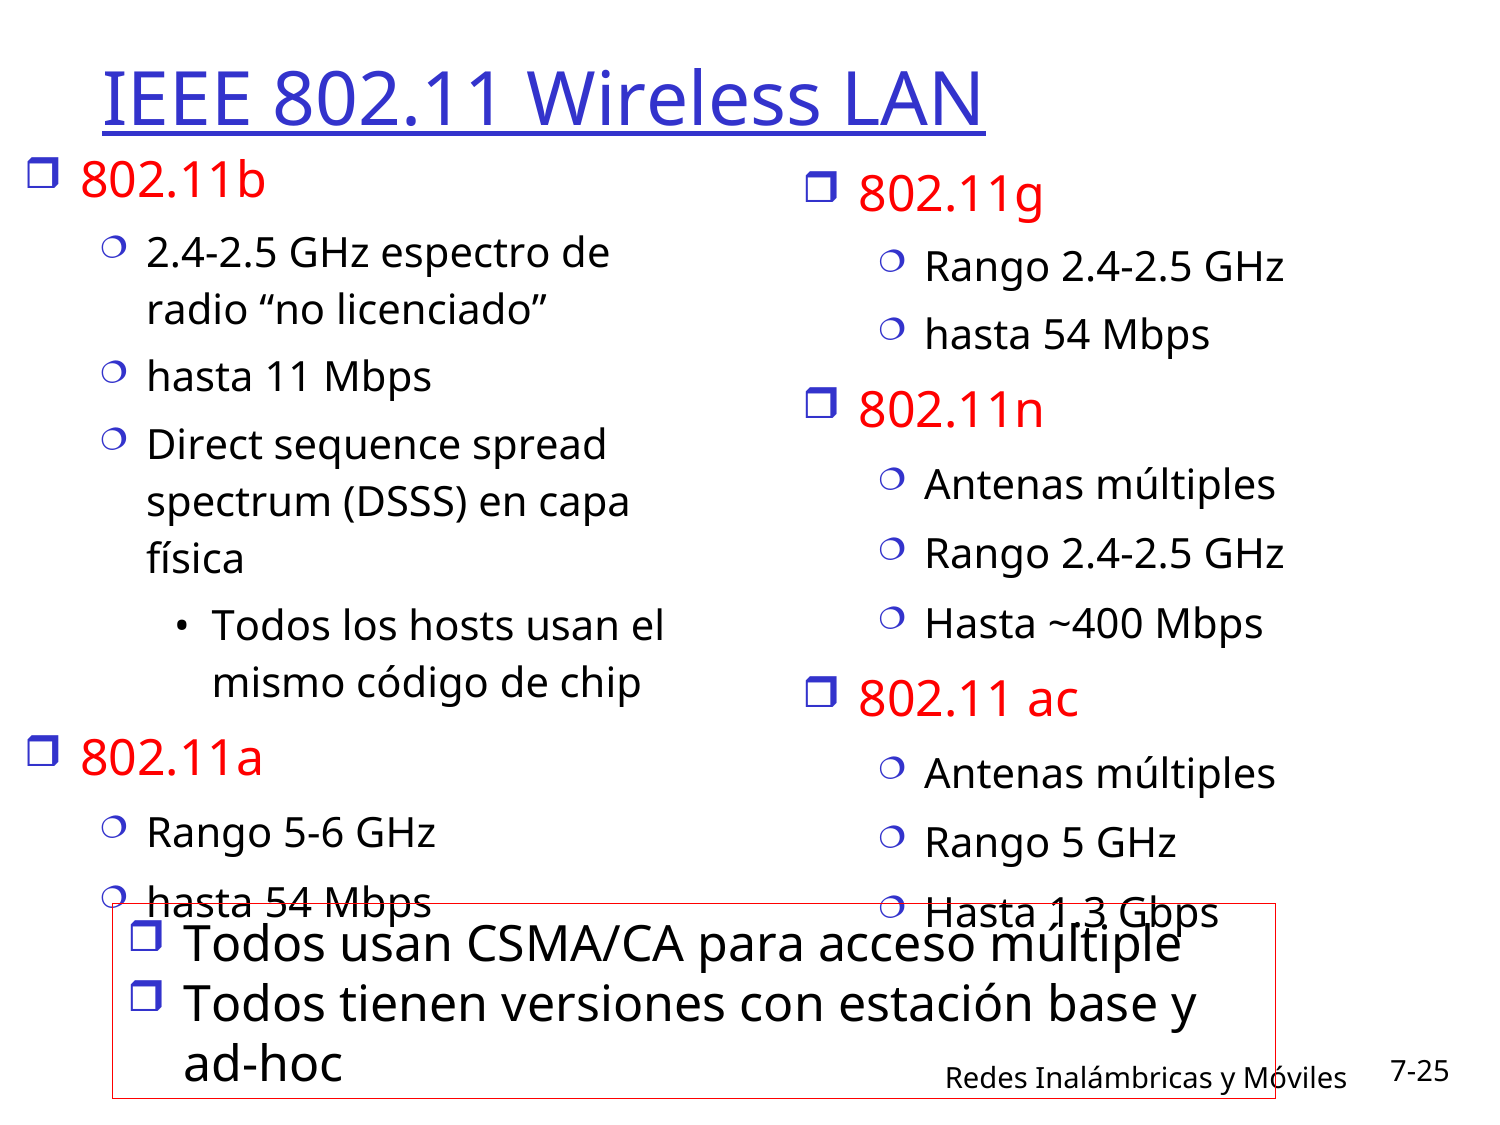

# IEEE 802.11 Wireless LAN
802.11b
2.4-2.5 GHz espectro de radio “no licenciado”
hasta 11 Mbps
Direct sequence spread spectrum (DSSS) en capa física
Todos los hosts usan el mismo código de chip
802.11a
Rango 5-6 GHz
hasta 54 Mbps
802.11g
Rango 2.4-2.5 GHz
hasta 54 Mbps
802.11n
Antenas múltiples
Rango 2.4-2.5 GHz
Hasta ~400 Mbps
802.11 ac
Antenas múltiples
Rango 5 GHz
Hasta 1.3 Gbps
Todos usan CSMA/CA para acceso múltiple
Todos tienen versiones con estación base y ad-hoc
25